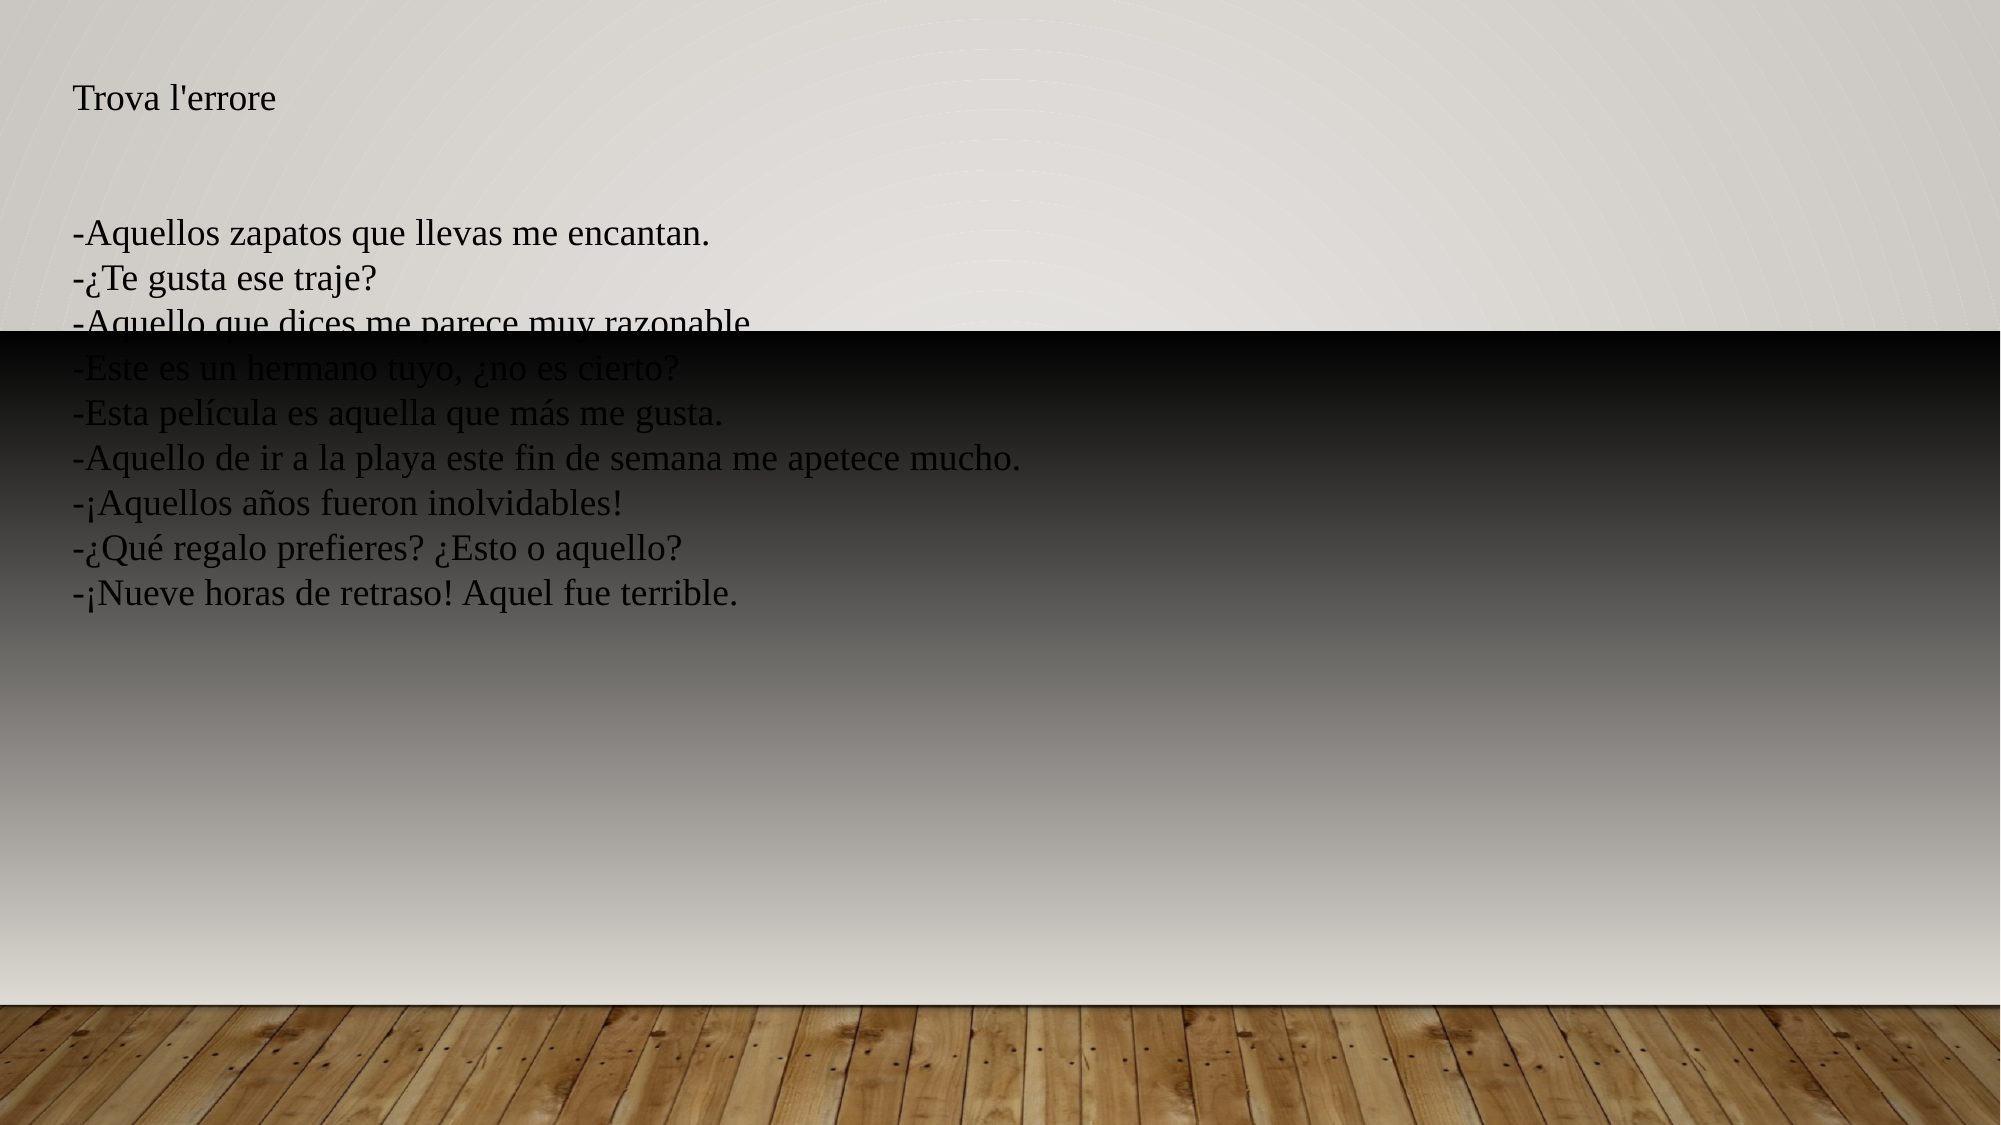

Trova l'errore
-Aquellos zapatos que llevas me encantan.
-¿Te gusta ese traje?
-Aquello que dices me parece muy razonable.
-Este es un hermano tuyo, ¿no es cierto?
-Esta película es aquella que más me gusta.
-Aquello de ir a la playa este fin de semana me apetece mucho.
-¡Aquellos años fueron inolvidables!
-¿Qué regalo prefieres? ¿Esto o aquello?
-¡Nueve horas de retraso! Aquel fue terrible.